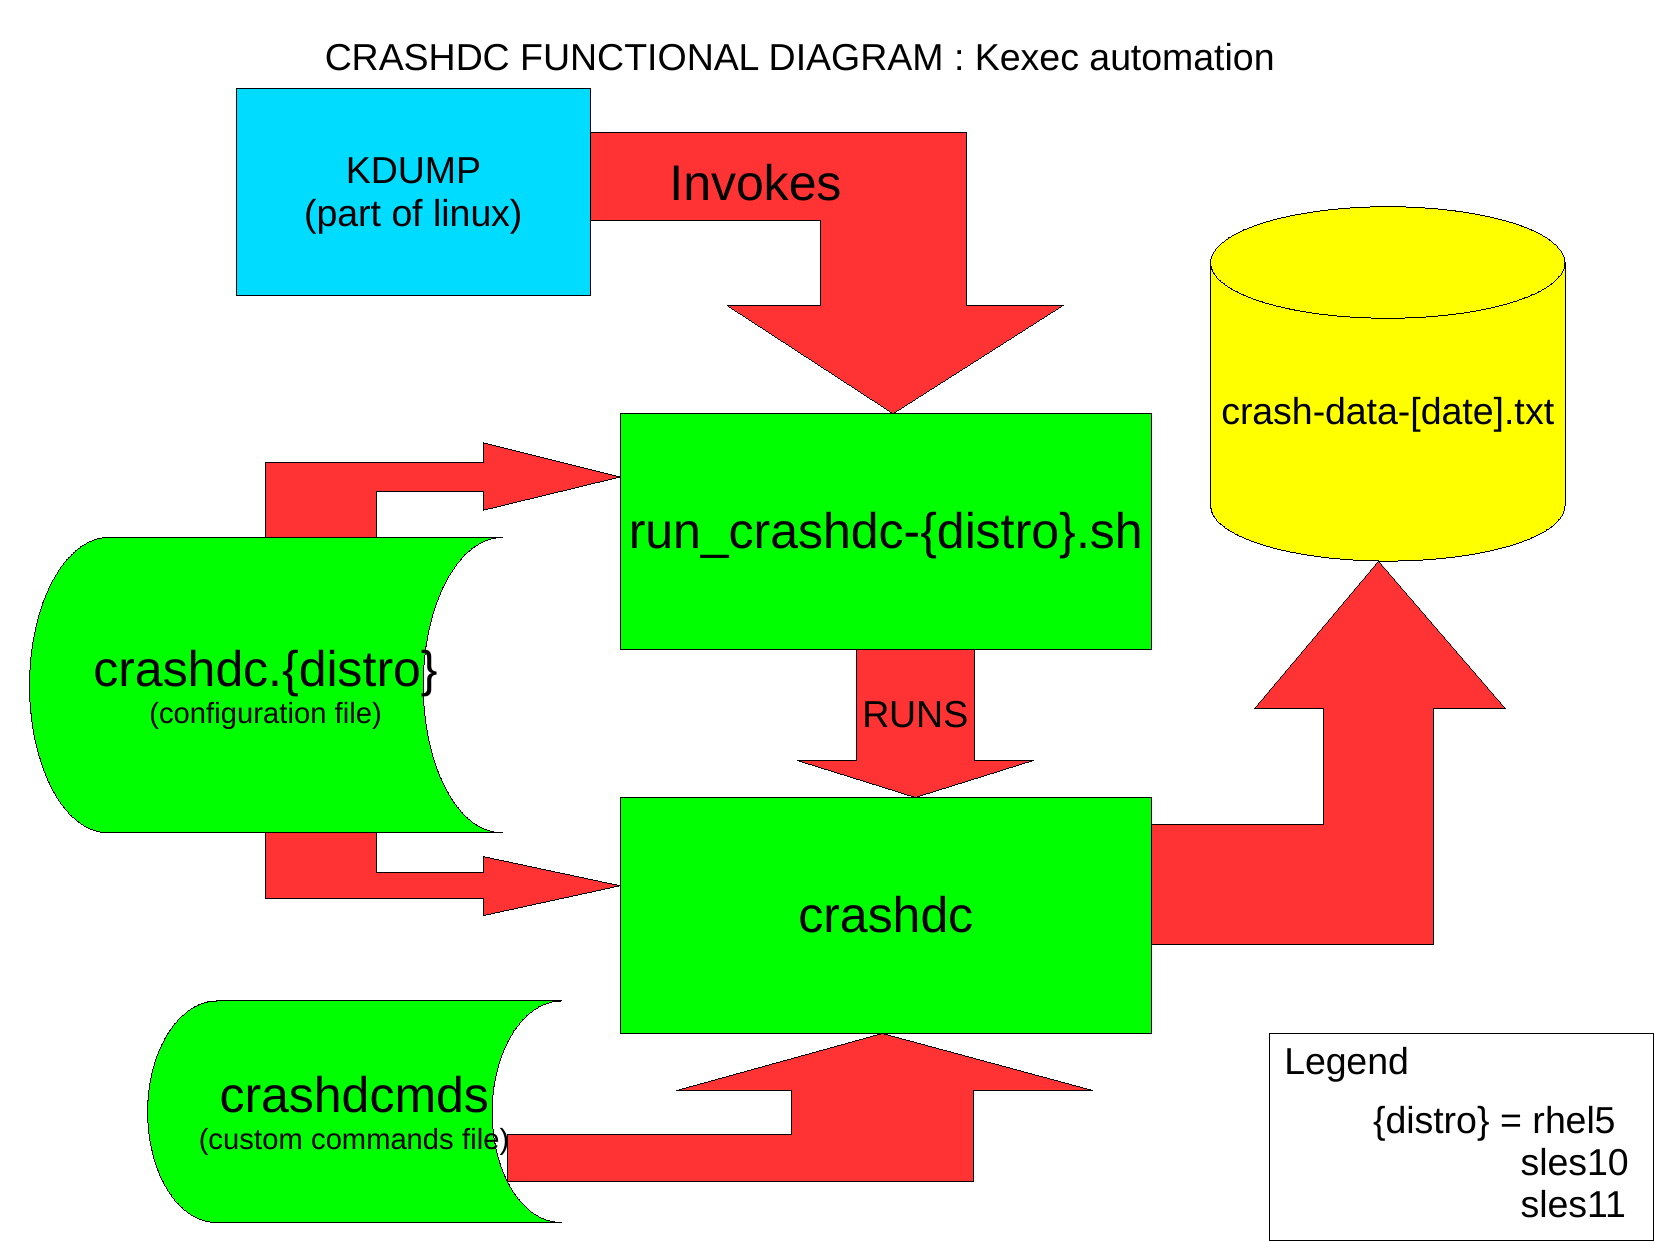

CRASHDC FUNCTIONAL DIAGRAM : Kexec automation
KDUMP
(part of linux)
Invokes
crash-data-[date].txt
run_crashdc-{distro}.sh
crashdc.{distro}
(configuration file)
RUNS
crashdc
crashdcmds
(custom commands file)
Legend
{distro} = rhel5
		sles10
		sles11